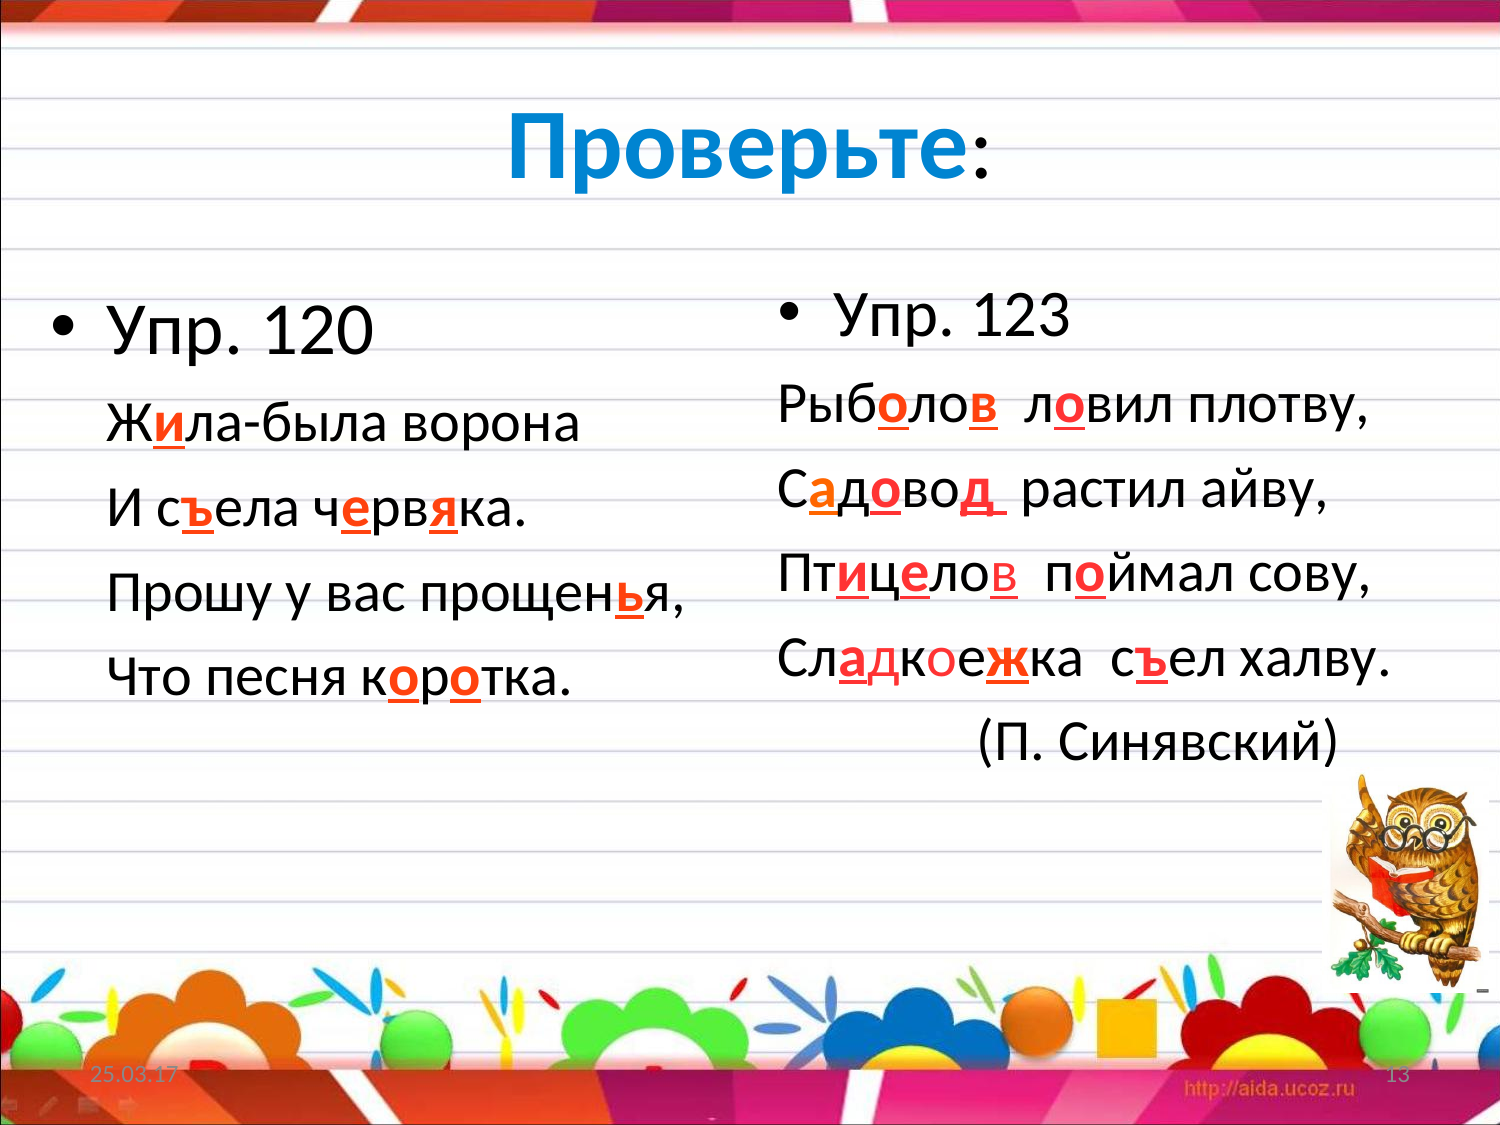

Проверьте:
Упр. 123
Рыболов ловил плотву,
Садовод растил айву,
Птицелов поймал сову,
Сладкоежка съел халву.
 (П. Синявский)
Упр. 120
Жила-была ворона
И съела червяка.
Прошу у вас прощенья,
Что песня коротка.
25.03.17